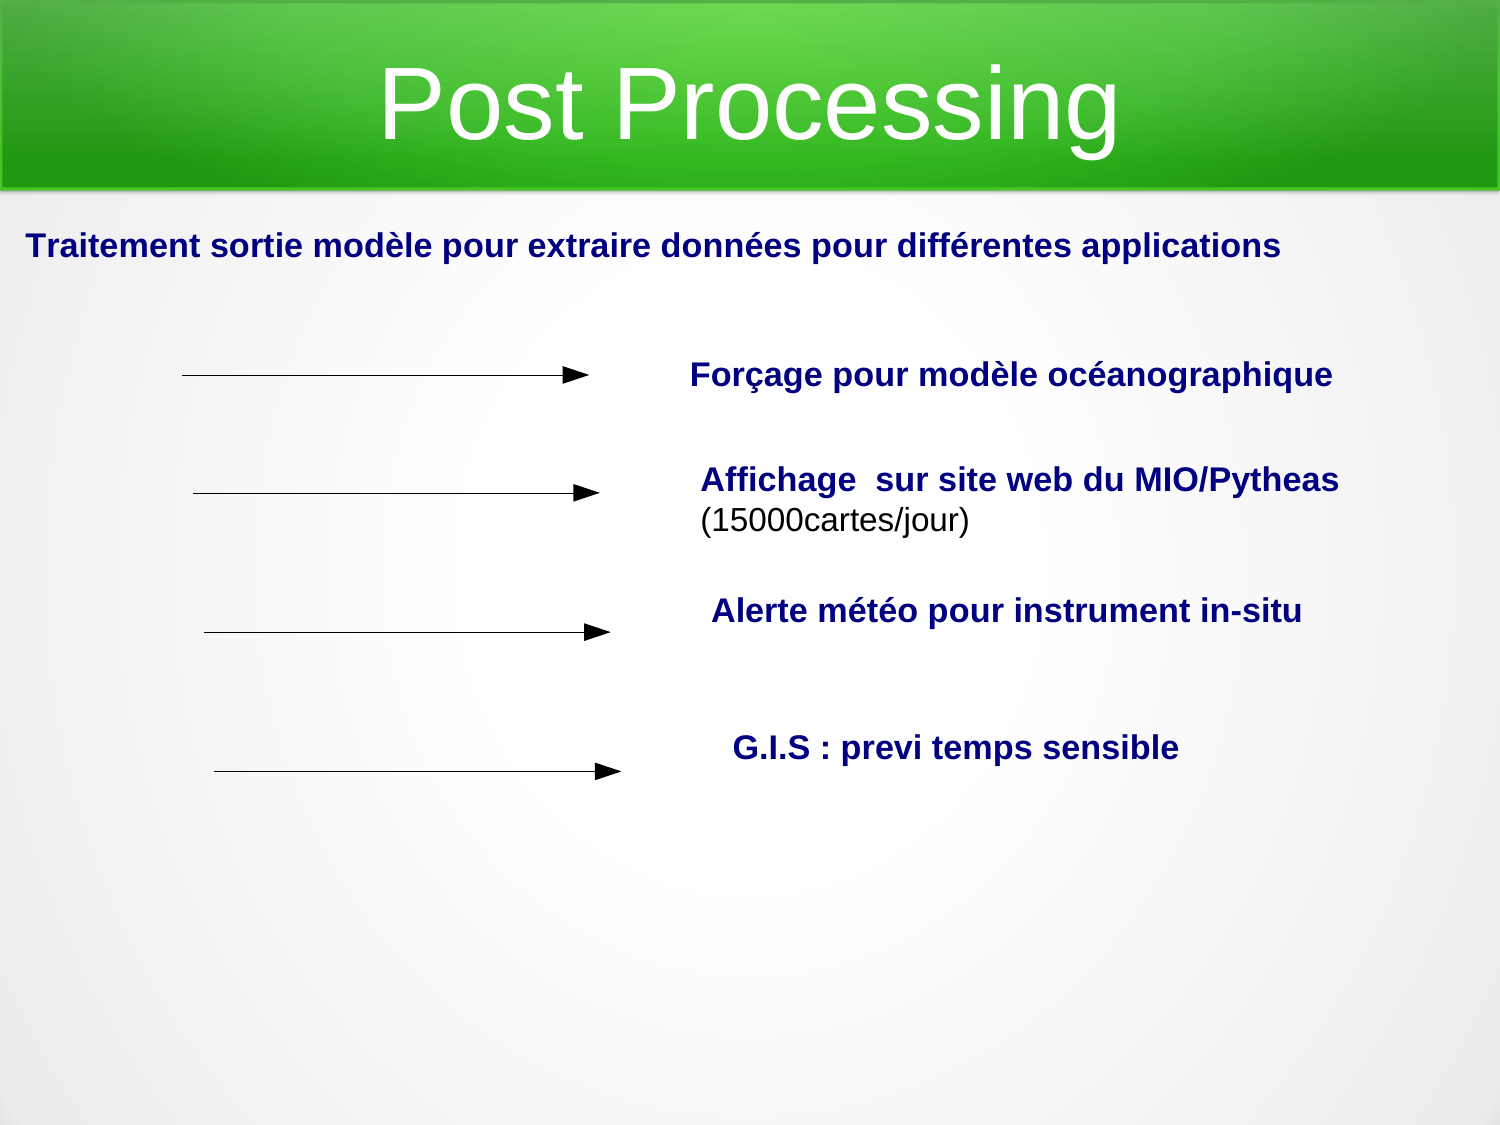

# Post Processing
Traitement sortie modèle pour extraire données pour différentes applications
Forçage pour modèle océanographique
Affichage sur site web du MIO/Pytheas
(15000cartes/jour)
Alerte météo pour instrument in-situ
G.I.S : previ temps sensible